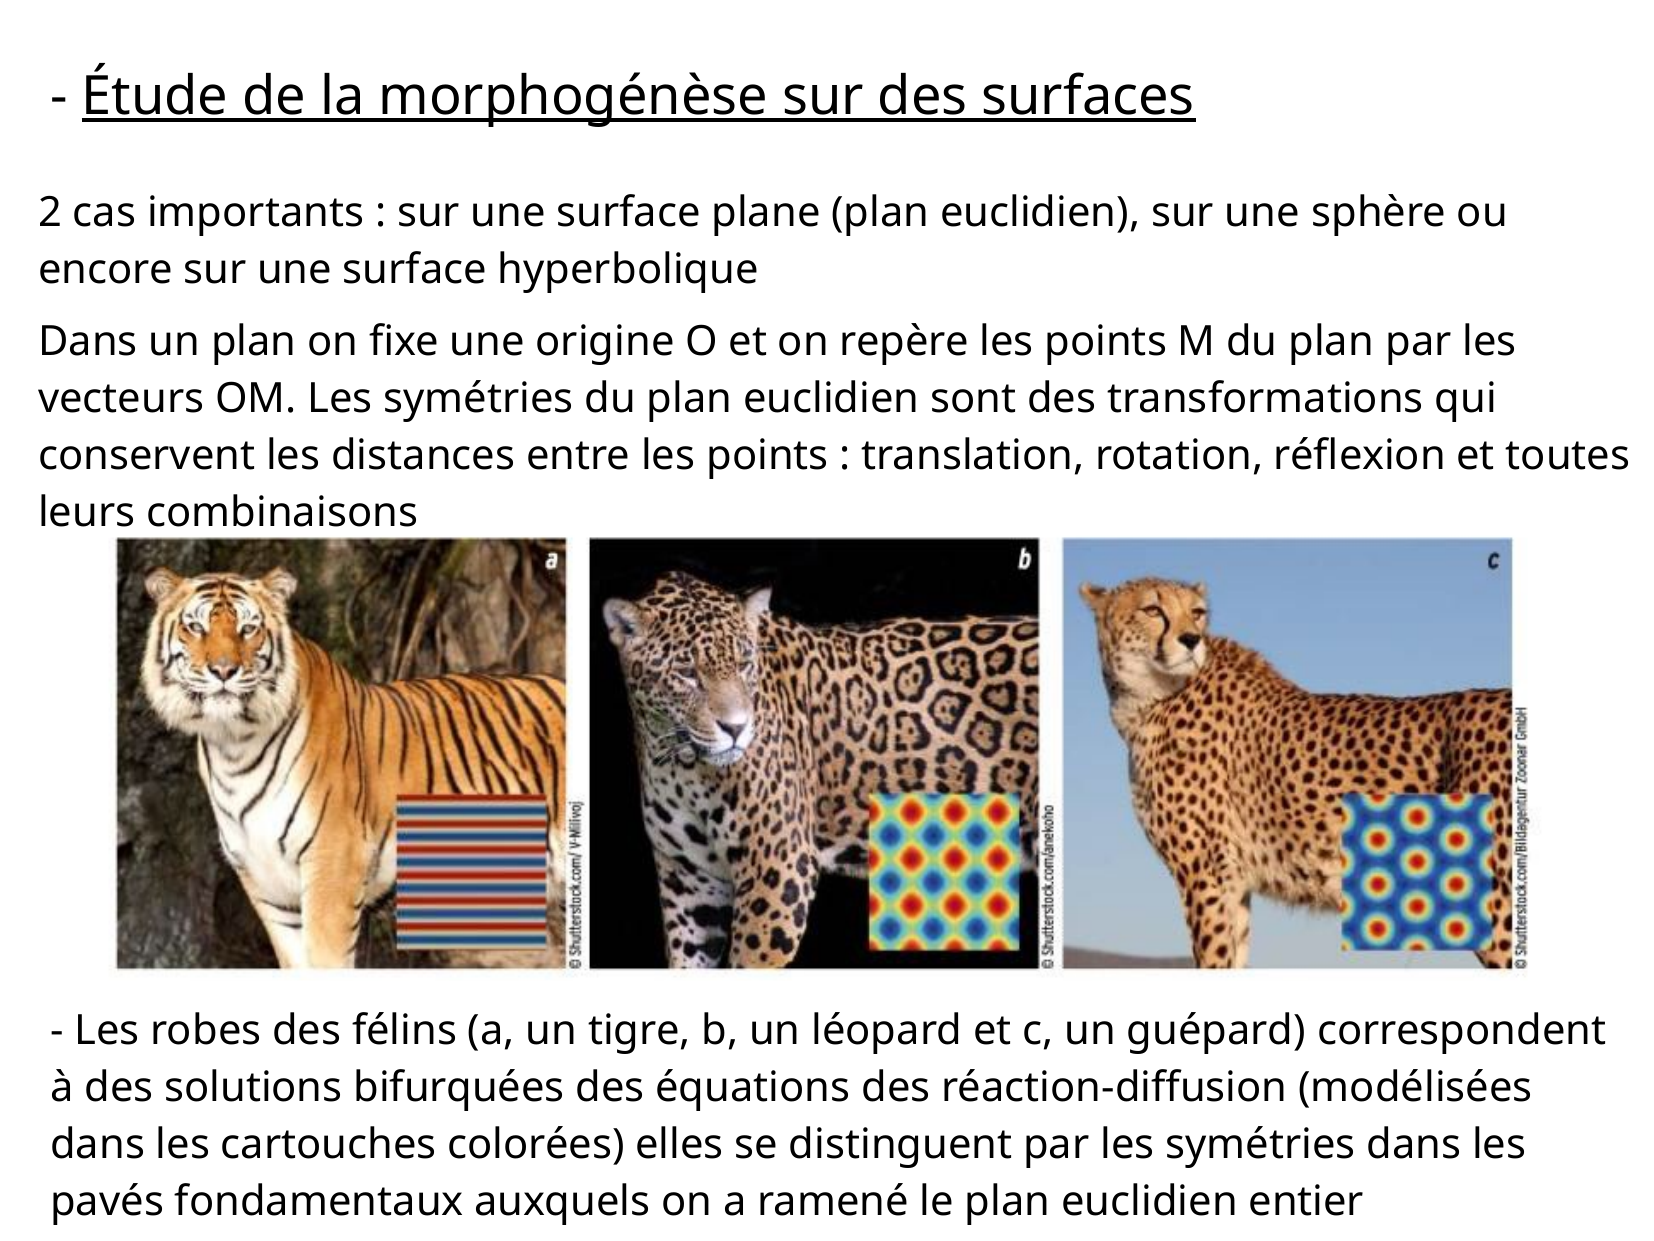

- Étude de la morphogénèse sur des surfaces
2 cas importants : sur une surface plane (plan euclidien), sur une sphère ou encore sur une surface hyperbolique
Dans un plan on fixe une origine O et on repère les points M du plan par les vecteurs OM. Les symétries du plan euclidien sont des transformations qui conservent les distances entre les points : translation, rotation, réflexion et toutes leurs combinaisons
- Les robes des félins (a, un tigre, b, un léopard et c, un guépard) correspondent à des solutions bifurquées des équations des réaction-diffusion (modélisées dans les cartouches colorées) elles se distinguent par les symétries dans les pavés fondamentaux auxquels on a ramené le plan euclidien entier